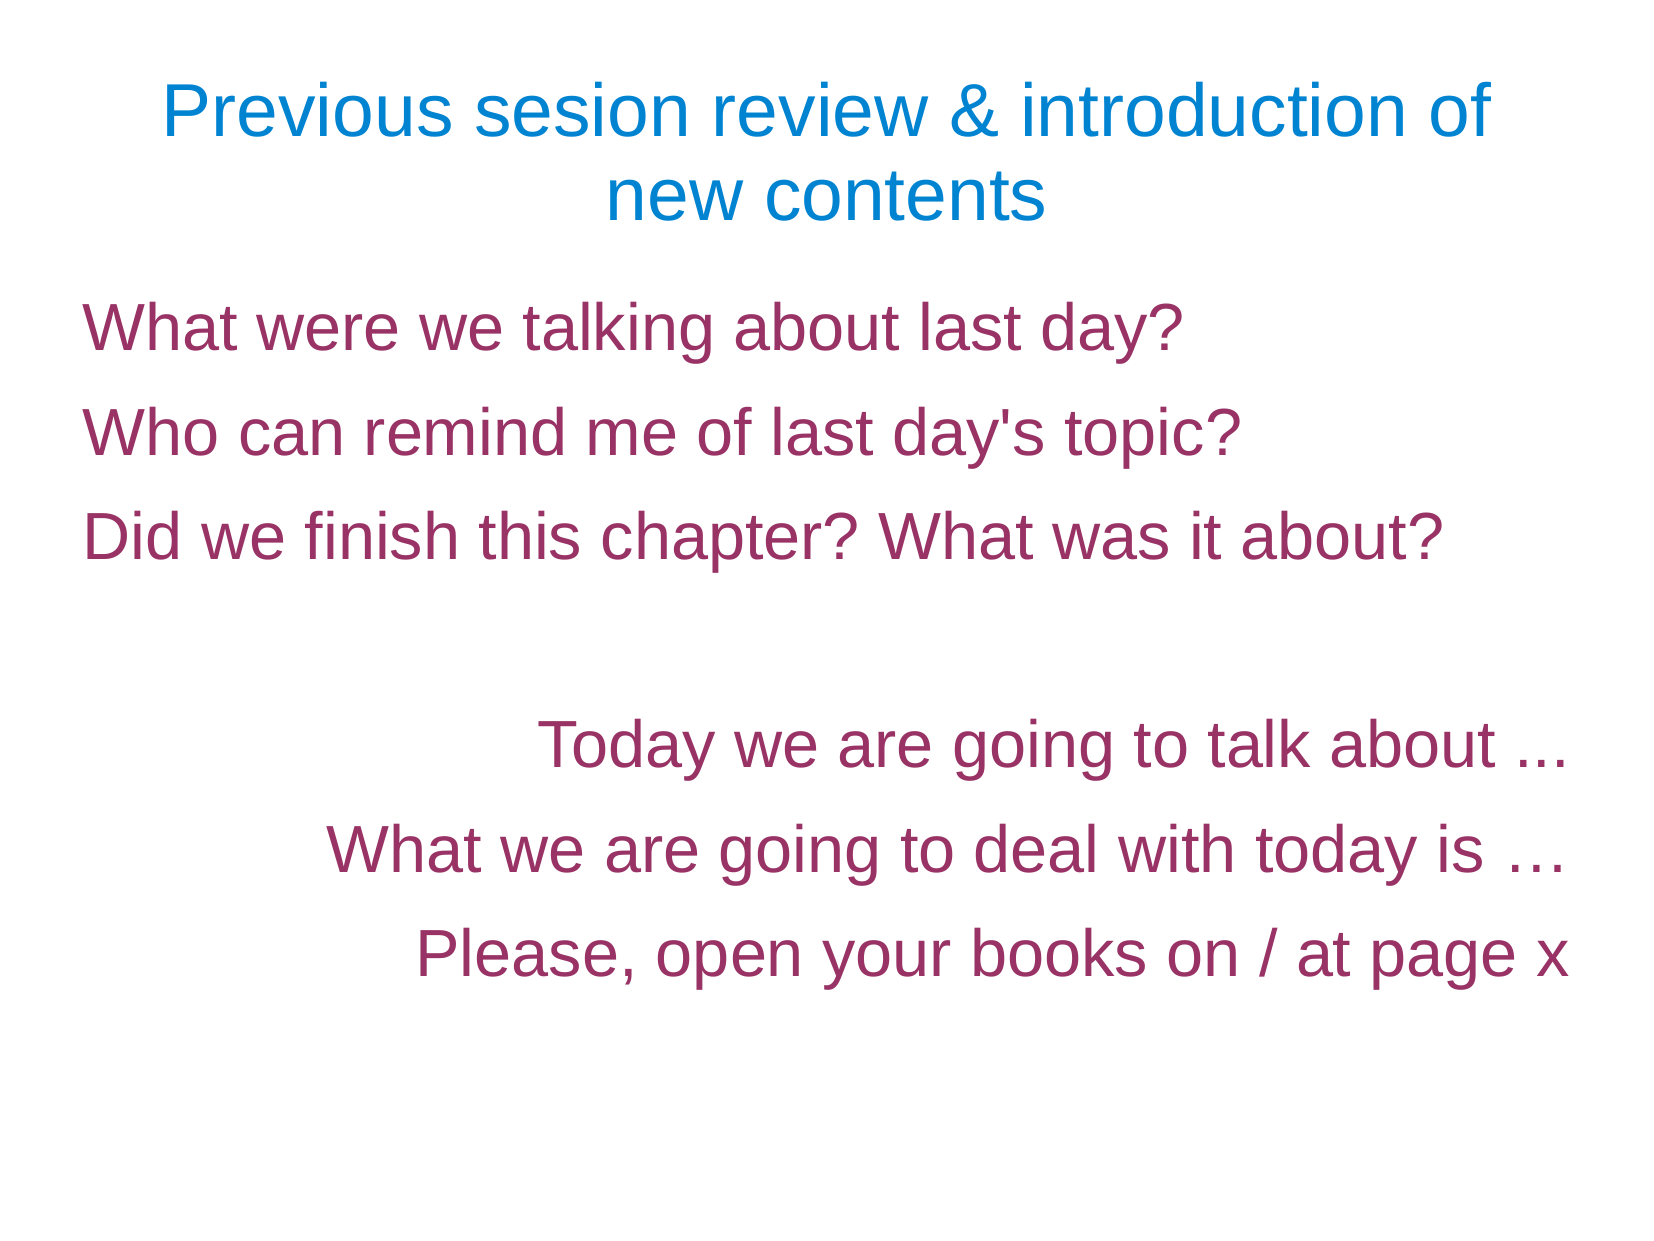

# Previous sesion review & introduction of new contents
What were we talking about last day?
Who can remind me of last day's topic?
Did we finish this chapter? What was it about?
Today we are going to talk about ...
What we are going to deal with today is …
Please, open your books on / at page x